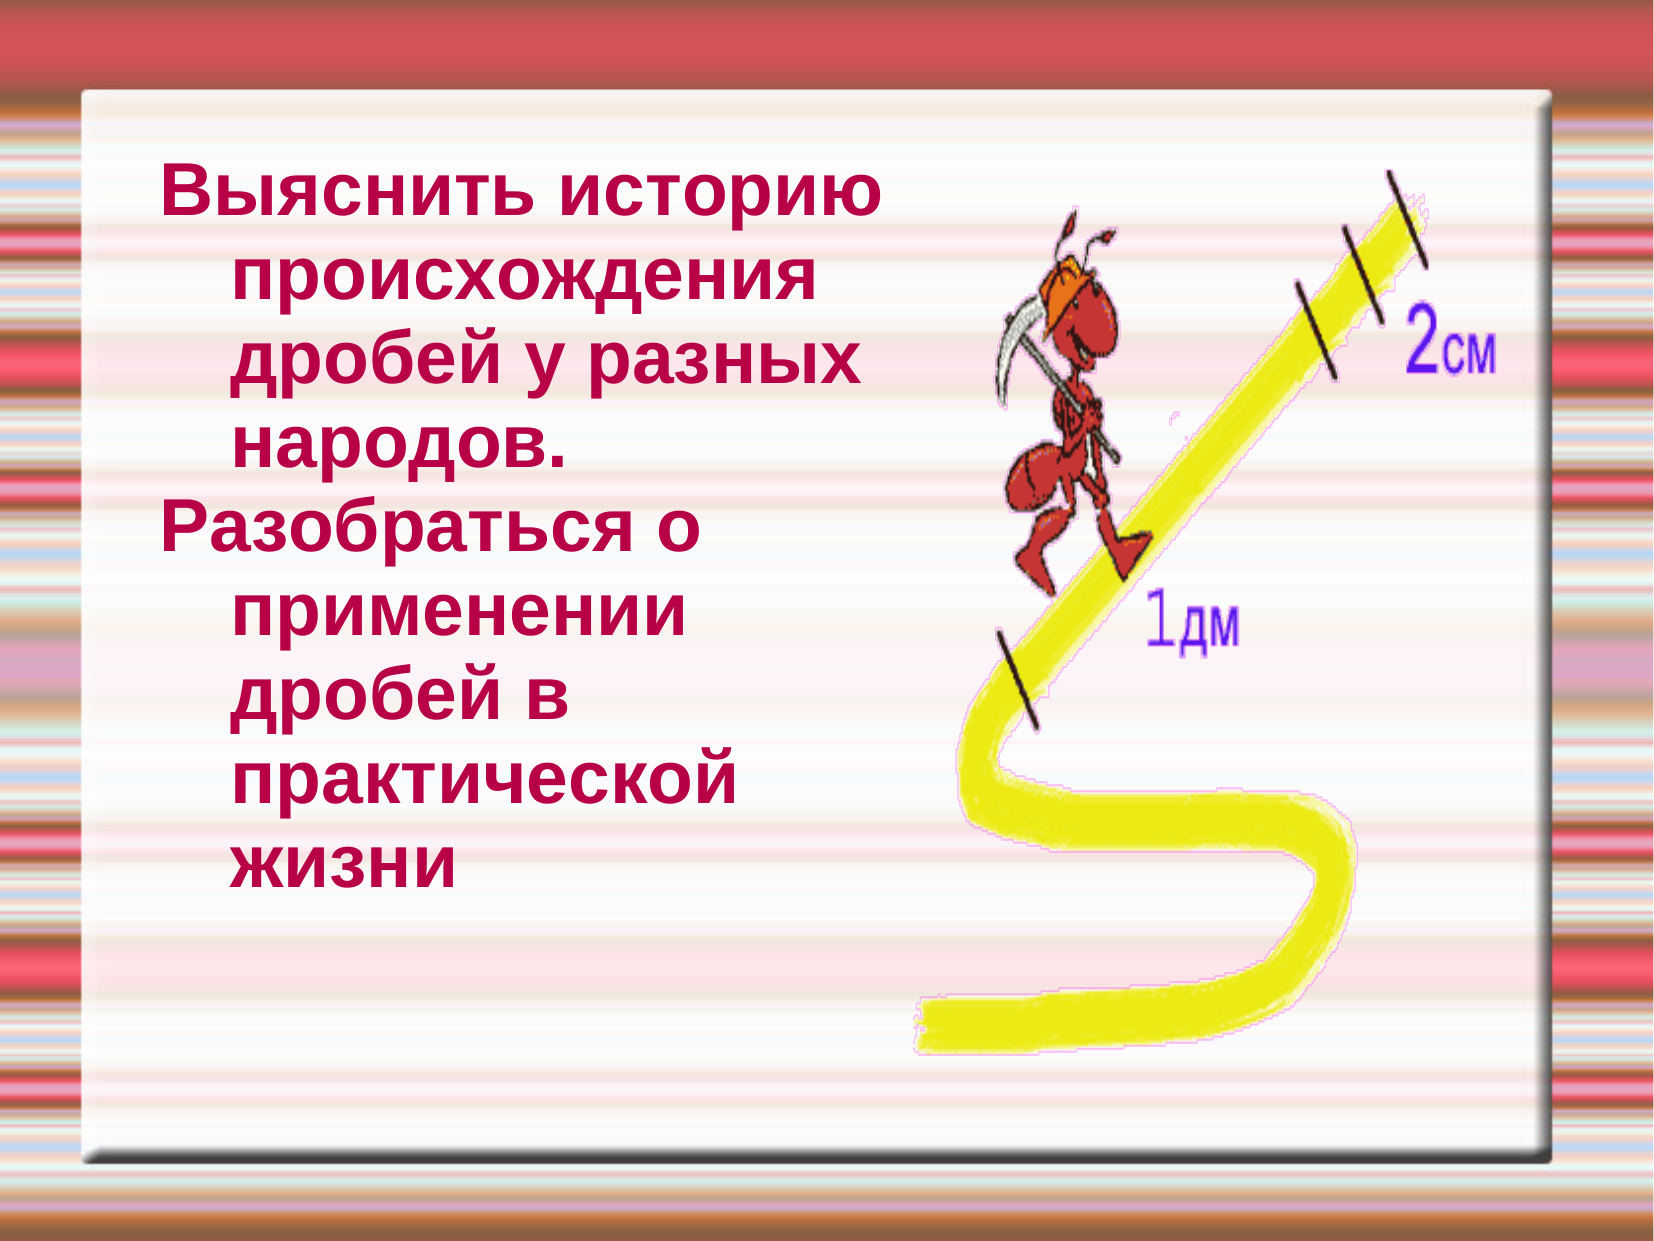

# Выяснить историю происхождения дробей у разных народов.
Разобраться о применении дробей в практической жизни